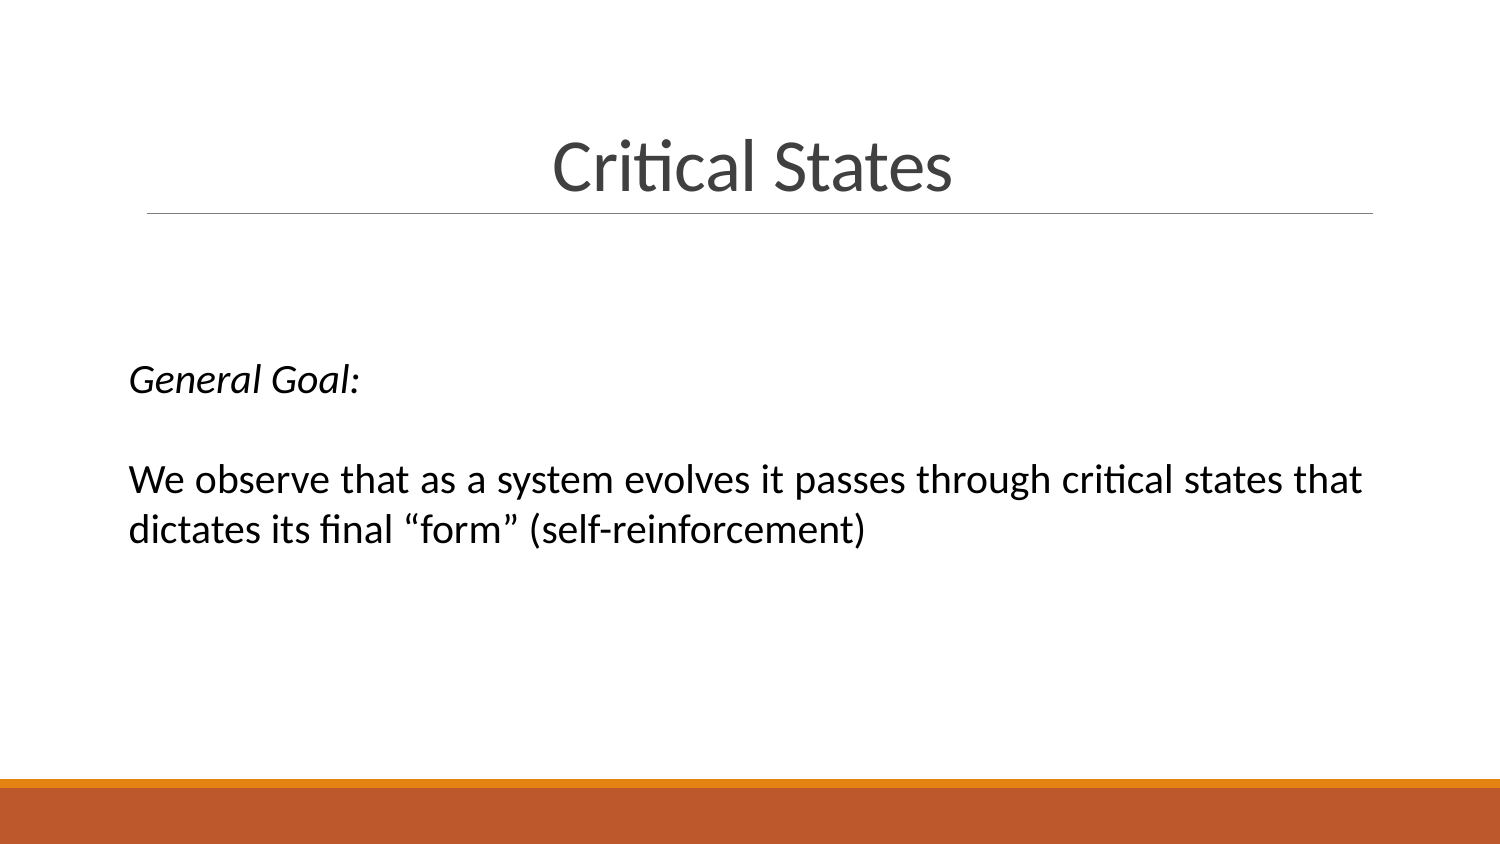

# Critical States
General Goal:
We observe that as a system evolves it passes through critical states that dictates its final “form” (self-reinforcement)